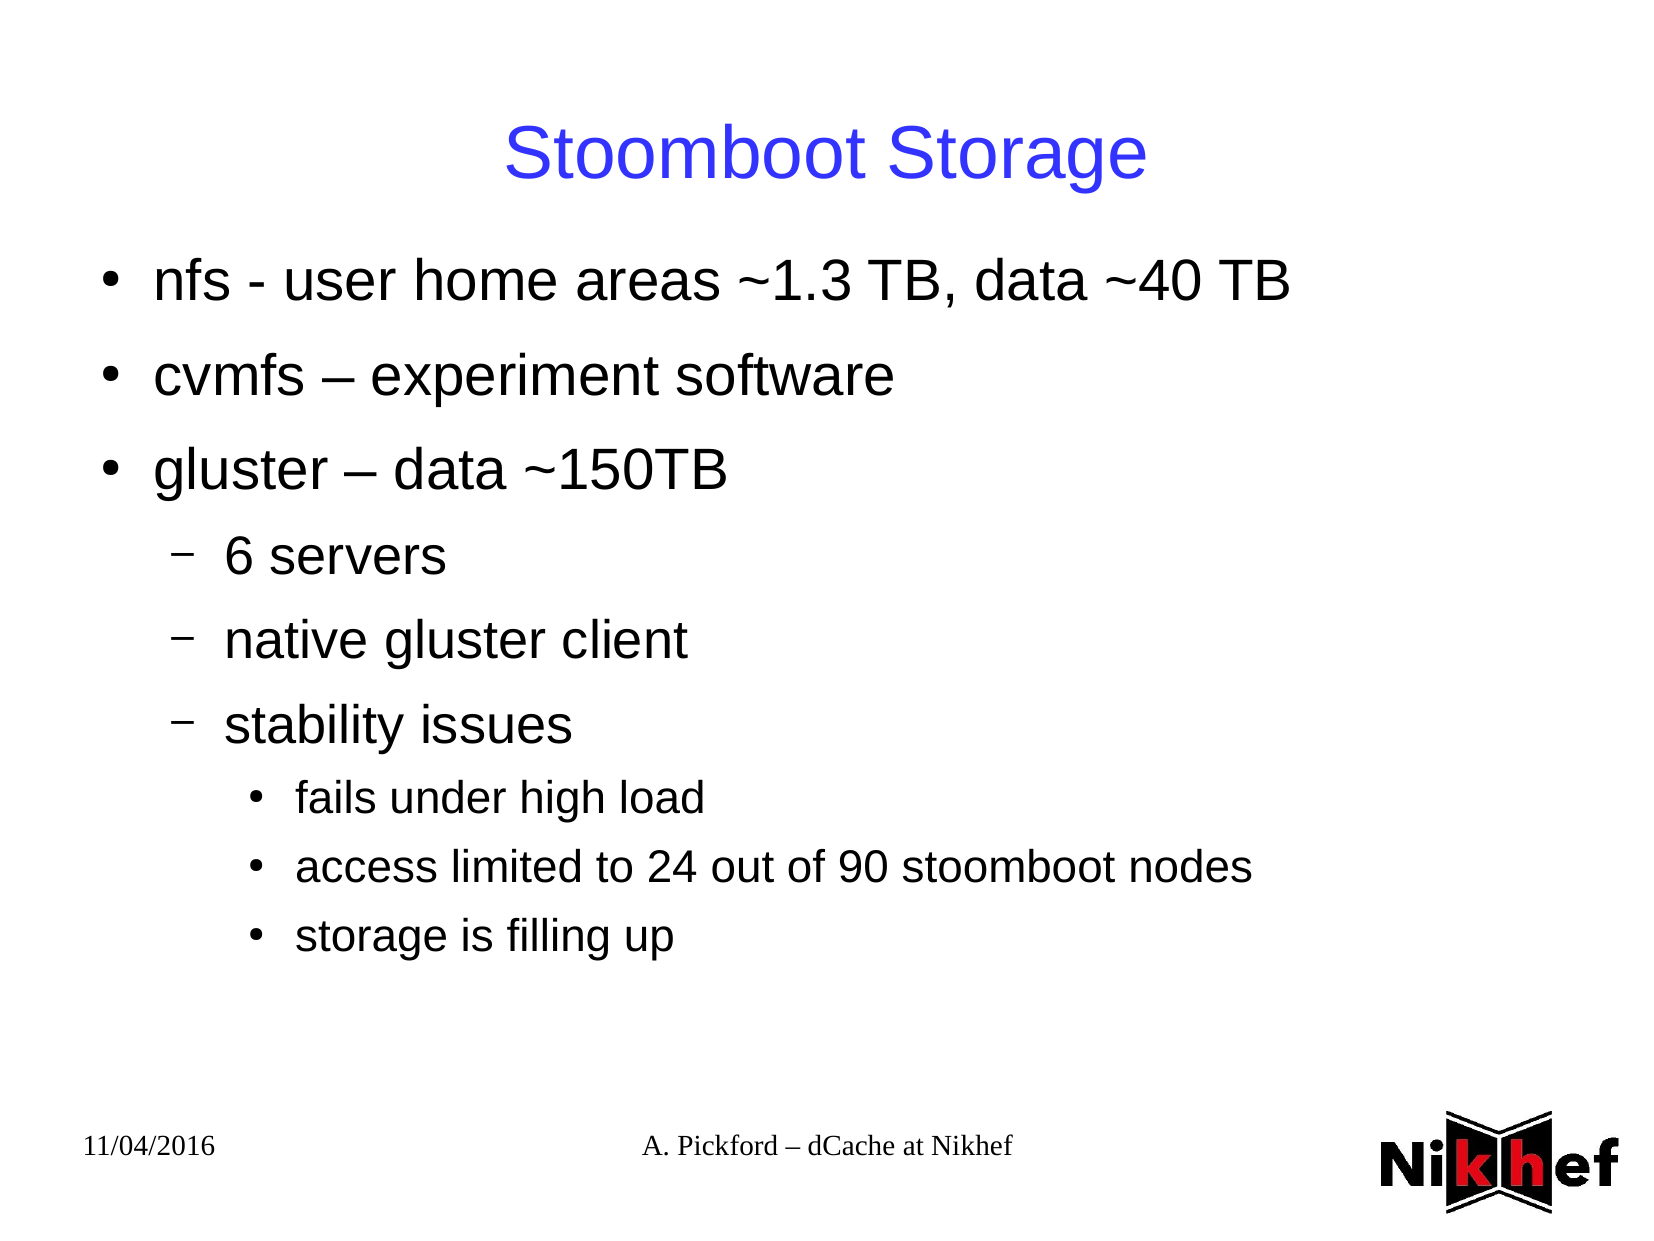

# Stoomboot Storage
nfs - user home areas ~1.3 TB, data ~40 TB
cvmfs – experiment software
gluster – data ~150TB
6 servers
native gluster client
stability issues
fails under high load
access limited to 24 out of 90 stoomboot nodes
storage is filling up